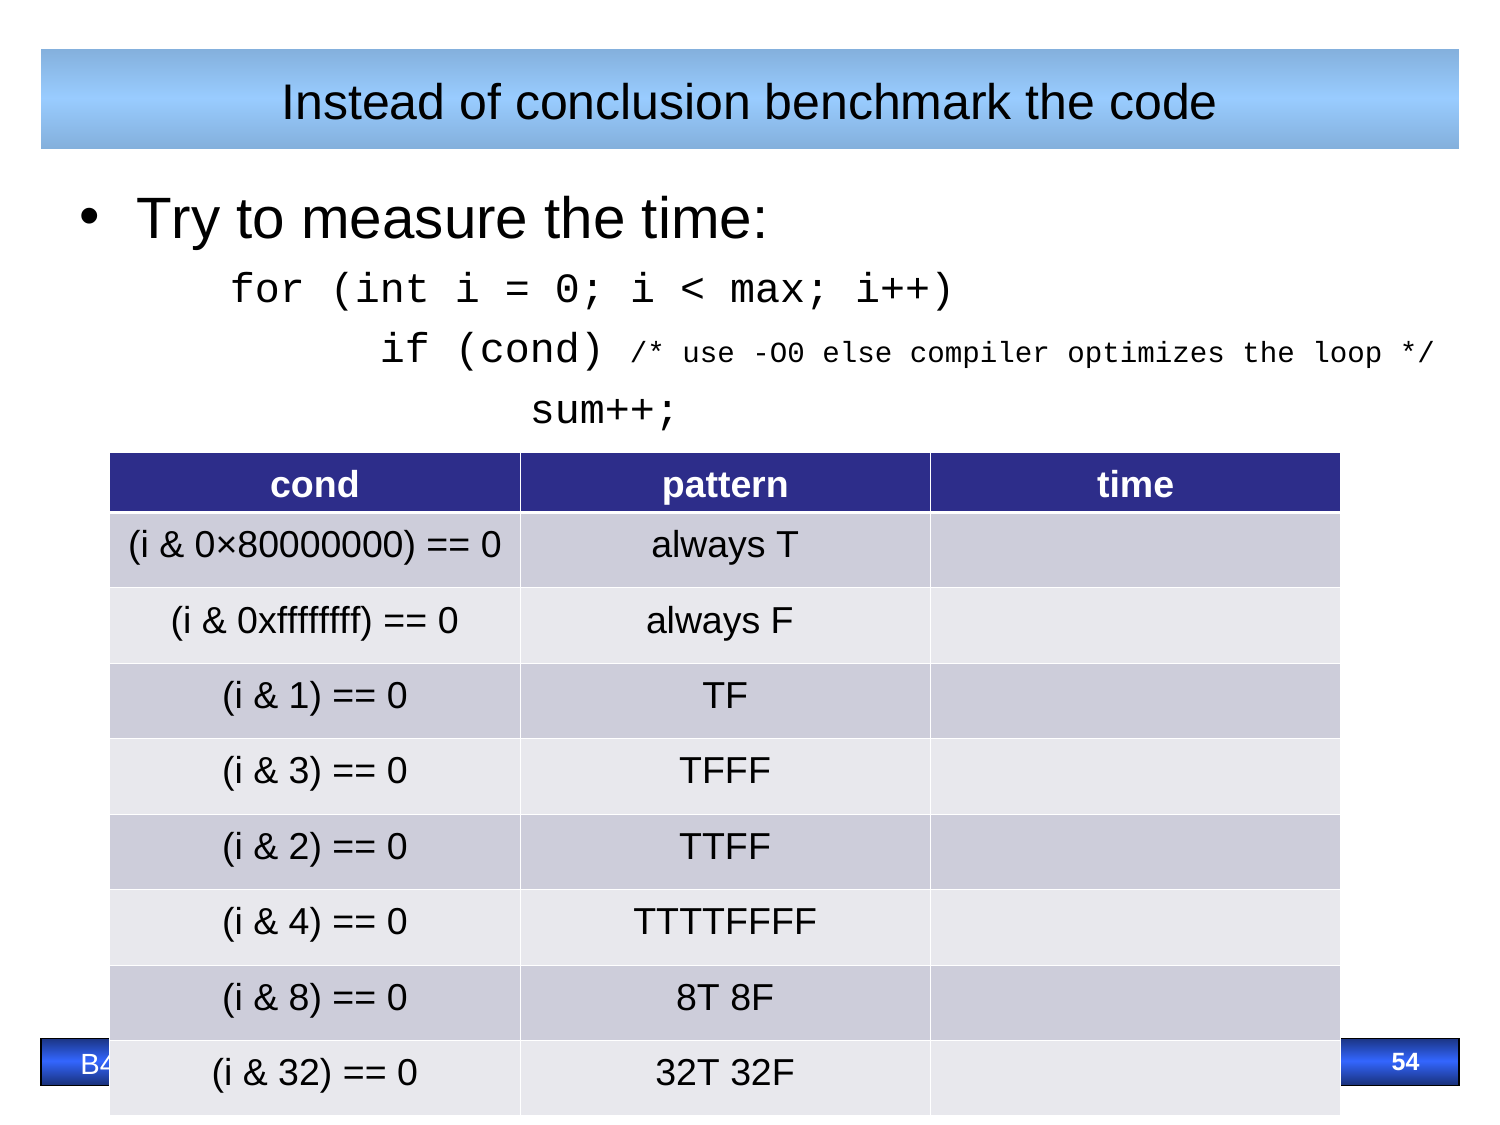

# Instead of conclusion benchmark the code
Try to measure the time:
		for (int i = 0; i < max; i++)
			if (cond) /* use -O0 else compiler optimizes the loop */
				sum++;
| cond | pattern | time |
| --- | --- | --- |
| (i & 0×80000000) == 0 | always T | |
| (i & 0xffffffff) == 0 | always F | |
| (i & 1) == 0 | TF | |
| (i & 3) == 0 | TFFF | |
| (i & 2) == 0 | TTFF | |
| (i & 4) == 0 | TTTTFFFF | |
| (i & 8) == 0 | 8T 8F | |
| (i & 32) == 0 | 32T 32F | |